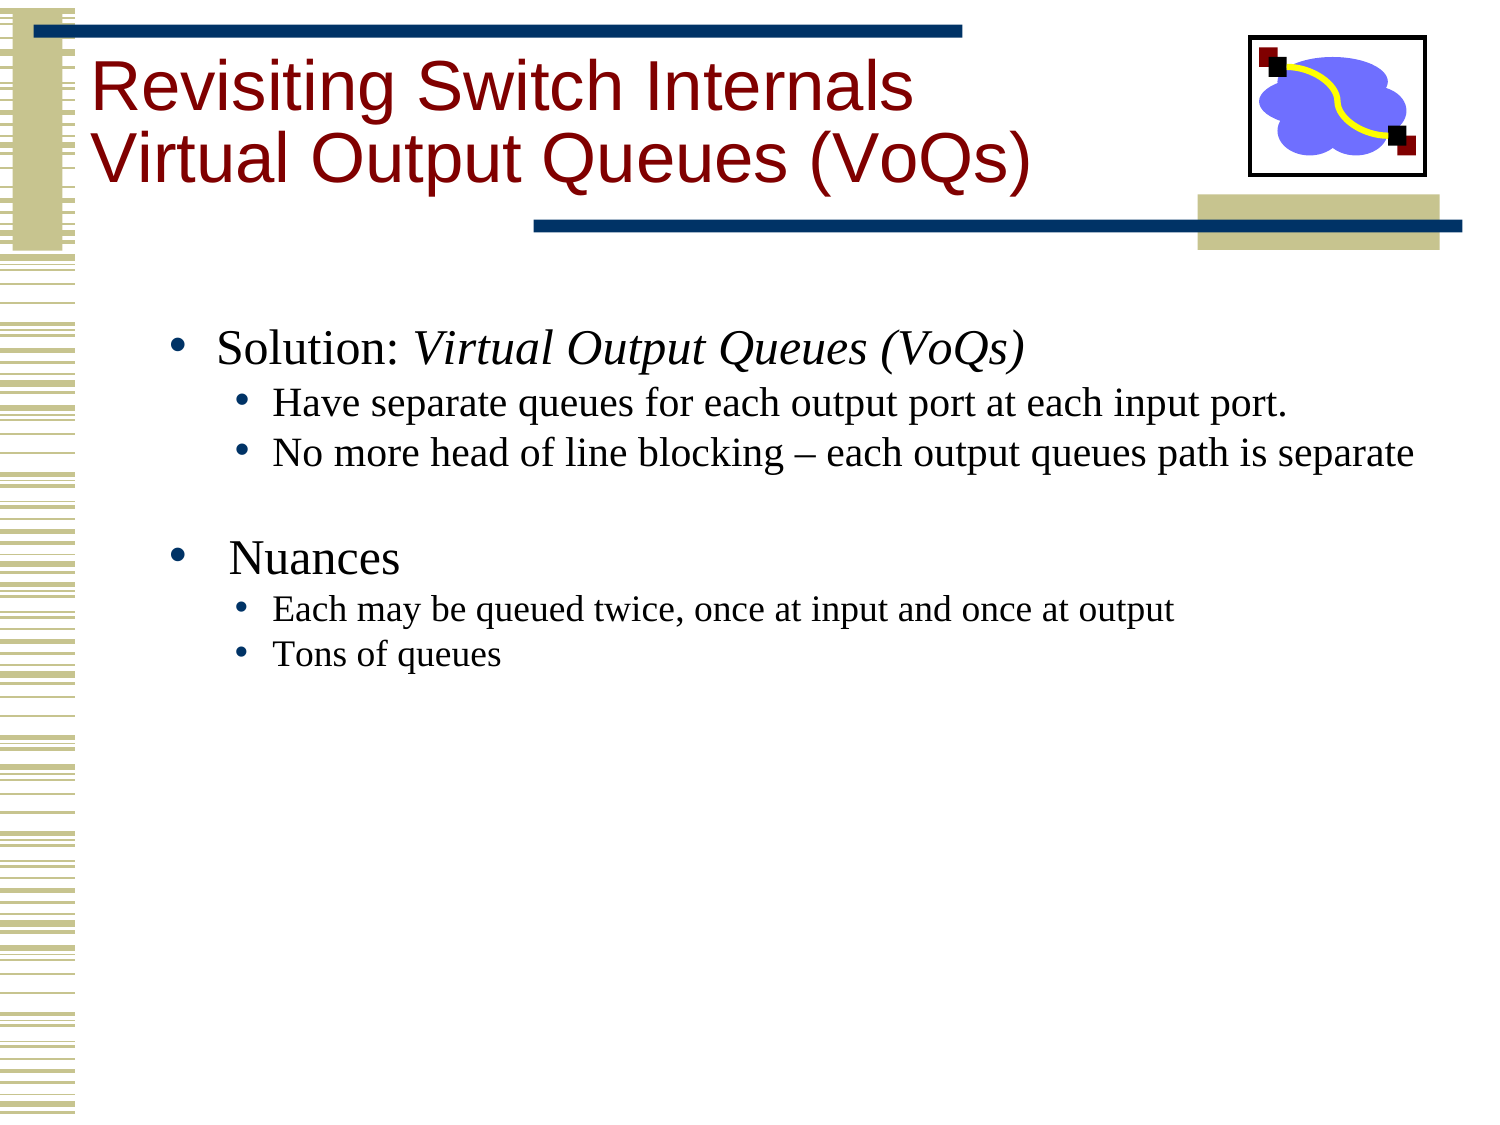

# Revisiting Switch Internals Virtual Output Queues (VoQs)
Solution: Virtual Output Queues (VoQs)
Have separate queues for each output port at each input port.
No more head of line blocking – each output queues path is separate
 Nuances
Each may be queued twice, once at input and once at output
Tons of queues